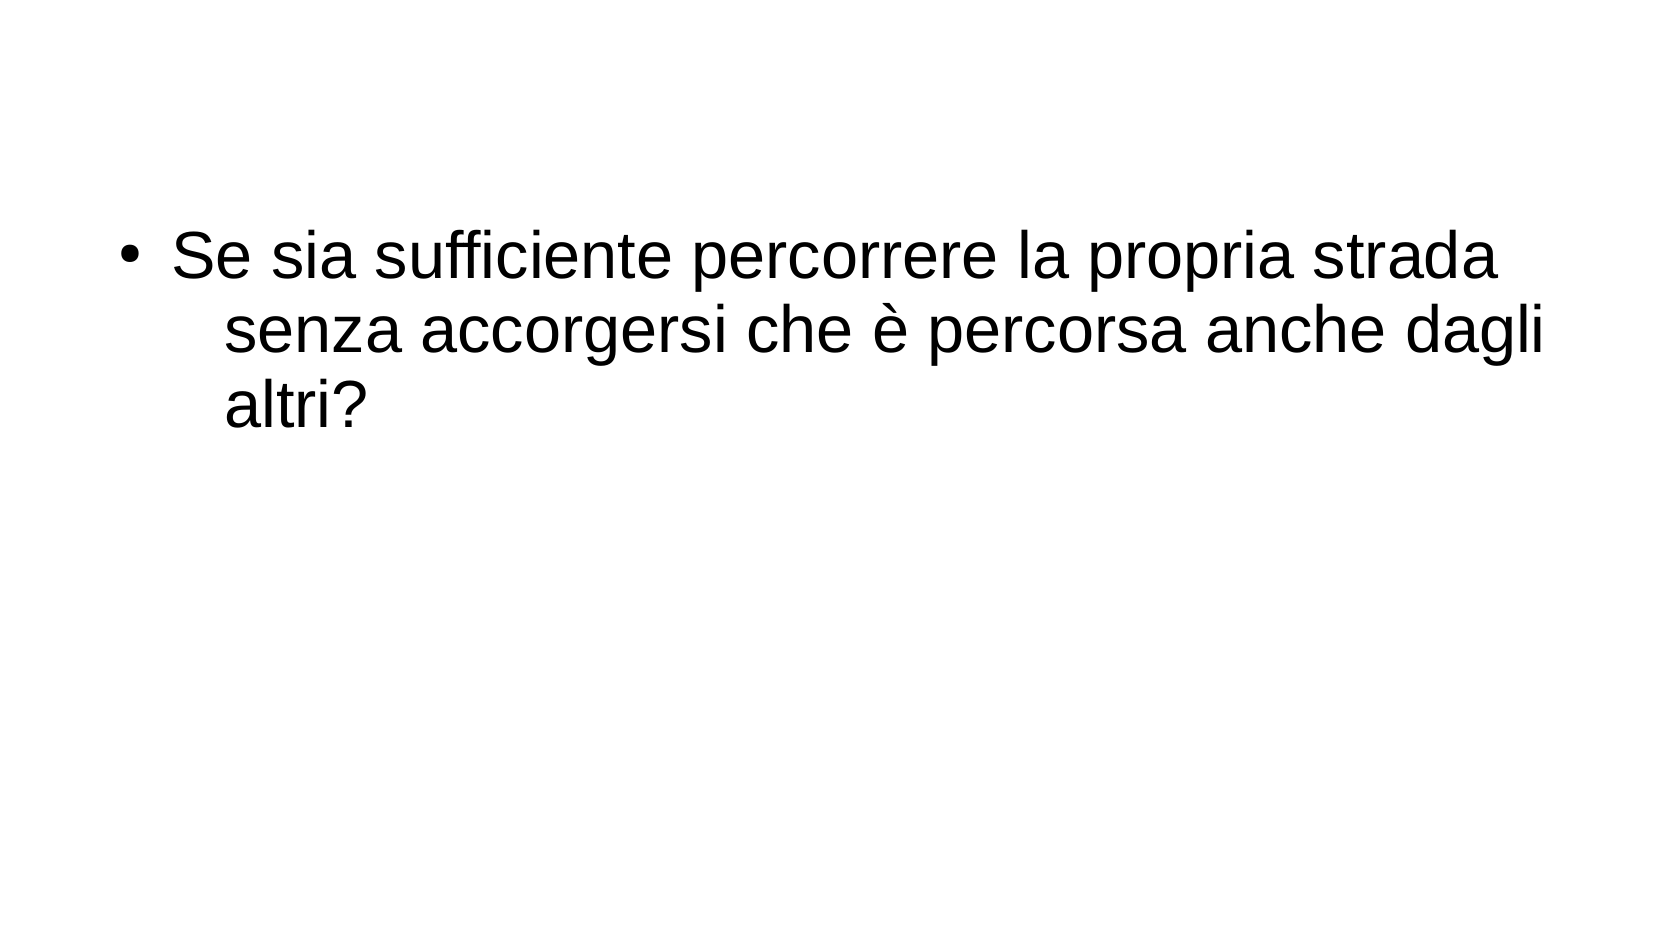

# Se sia sufficiente percorrere la propria strada senza accorgersi che è percorsa anche dagli altri?